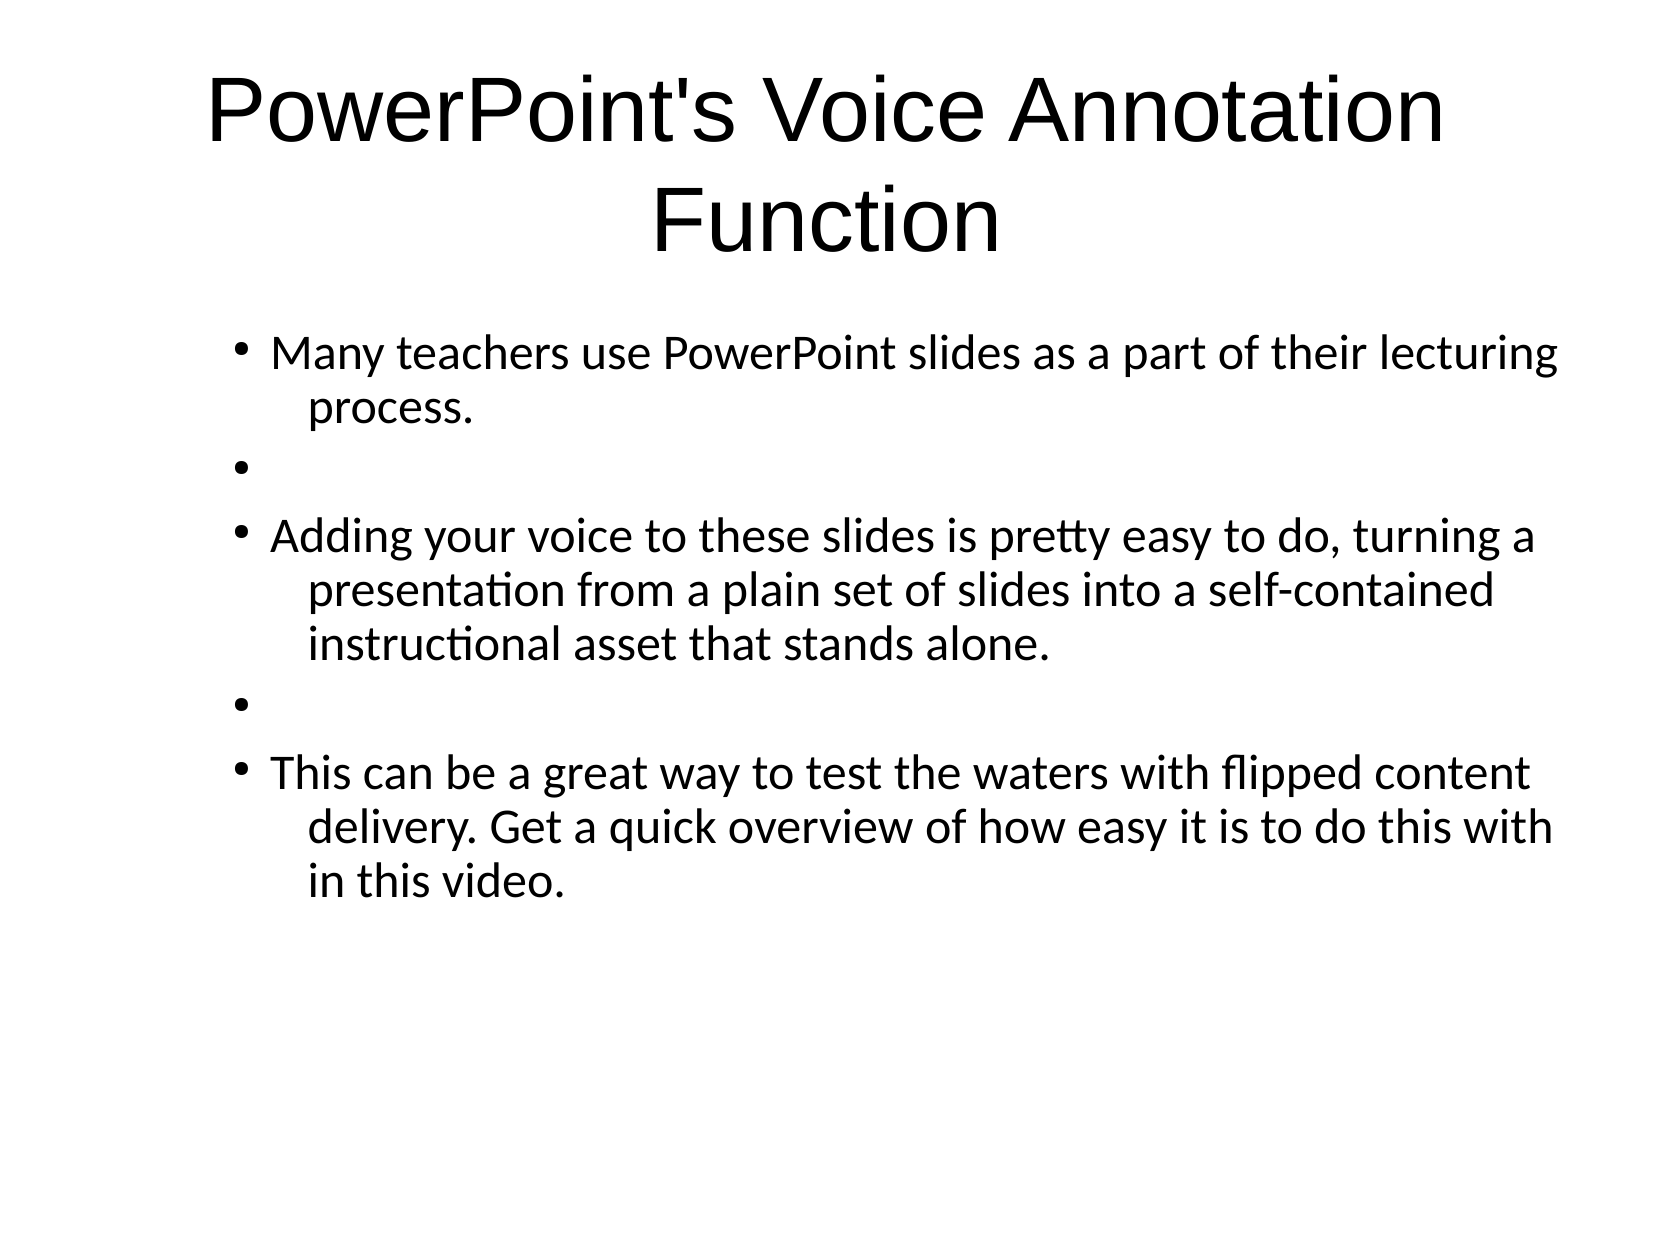

# PowerPoint's Voice Annotation Function
Many teachers use PowerPoint slides as a part of their lecturing process.
Adding your voice to these slides is pretty easy to do, turning a presentation from a plain set of slides into a self-contained instructional asset that stands alone.
This can be a great way to test the waters with flipped content delivery. Get a quick overview of how easy it is to do this with in this video.